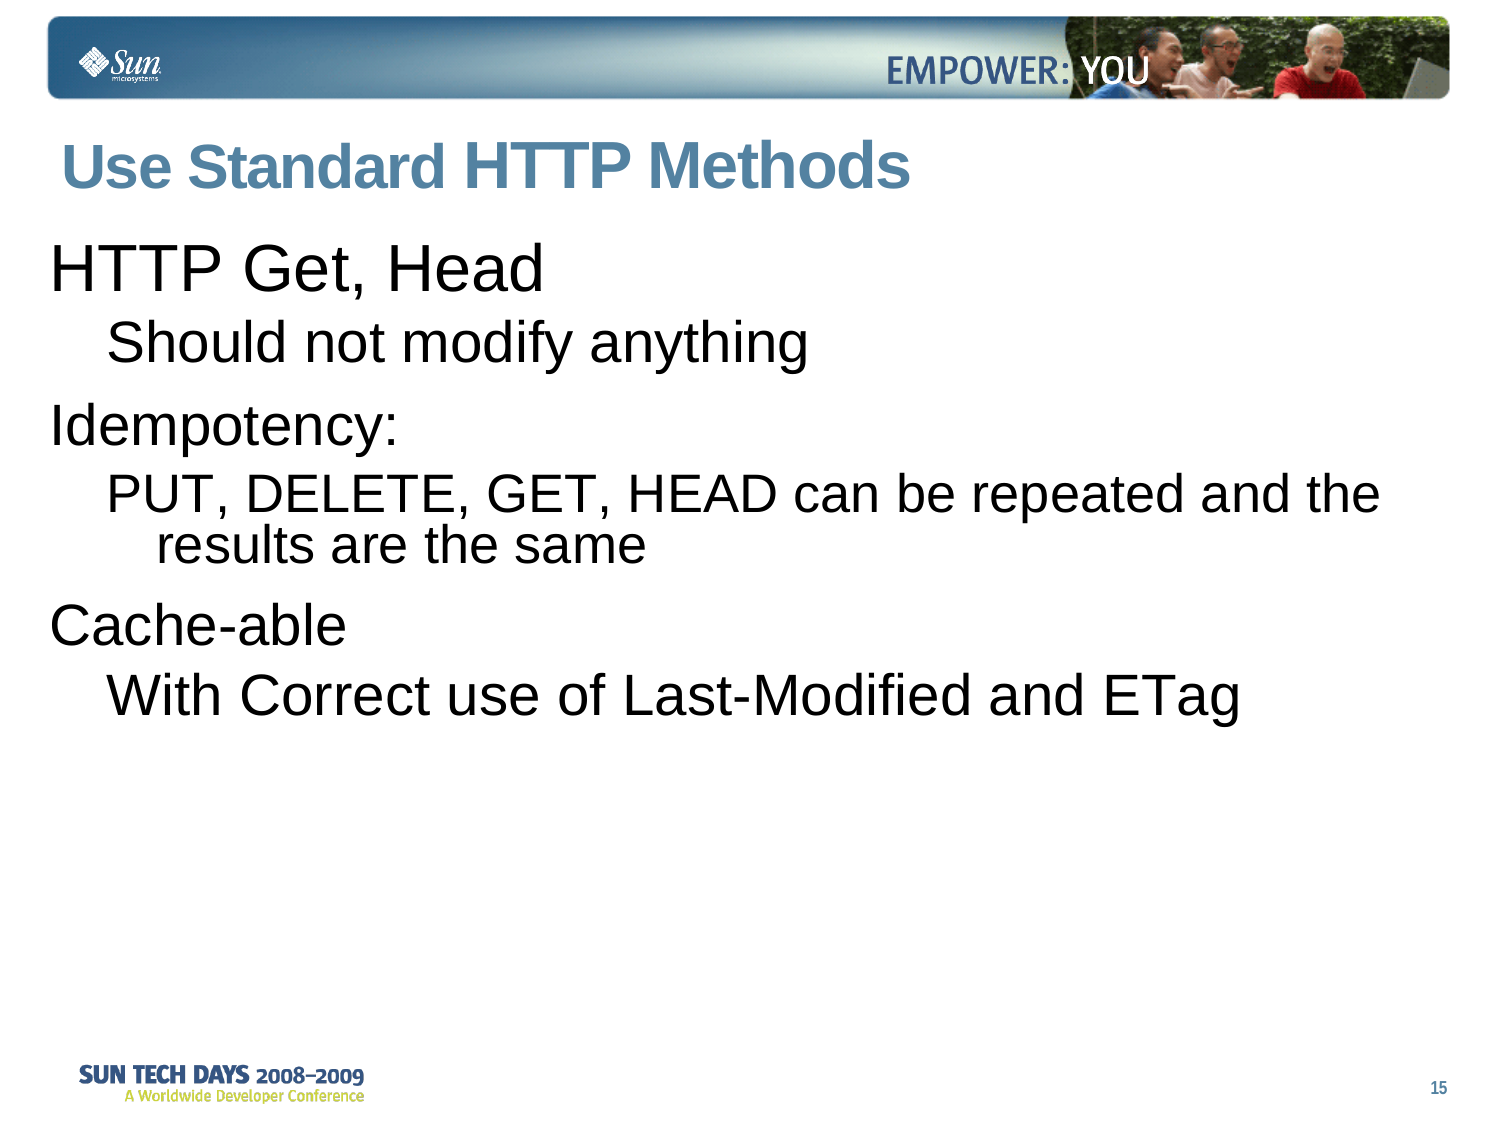

# Use Standard HTTP Methods
HTTP Get, Head
Should not modify anything
Idempotency:
PUT, DELETE, GET, HEAD can be repeated and the results are the same
Cache-able
With Correct use of Last-Modified and ETag